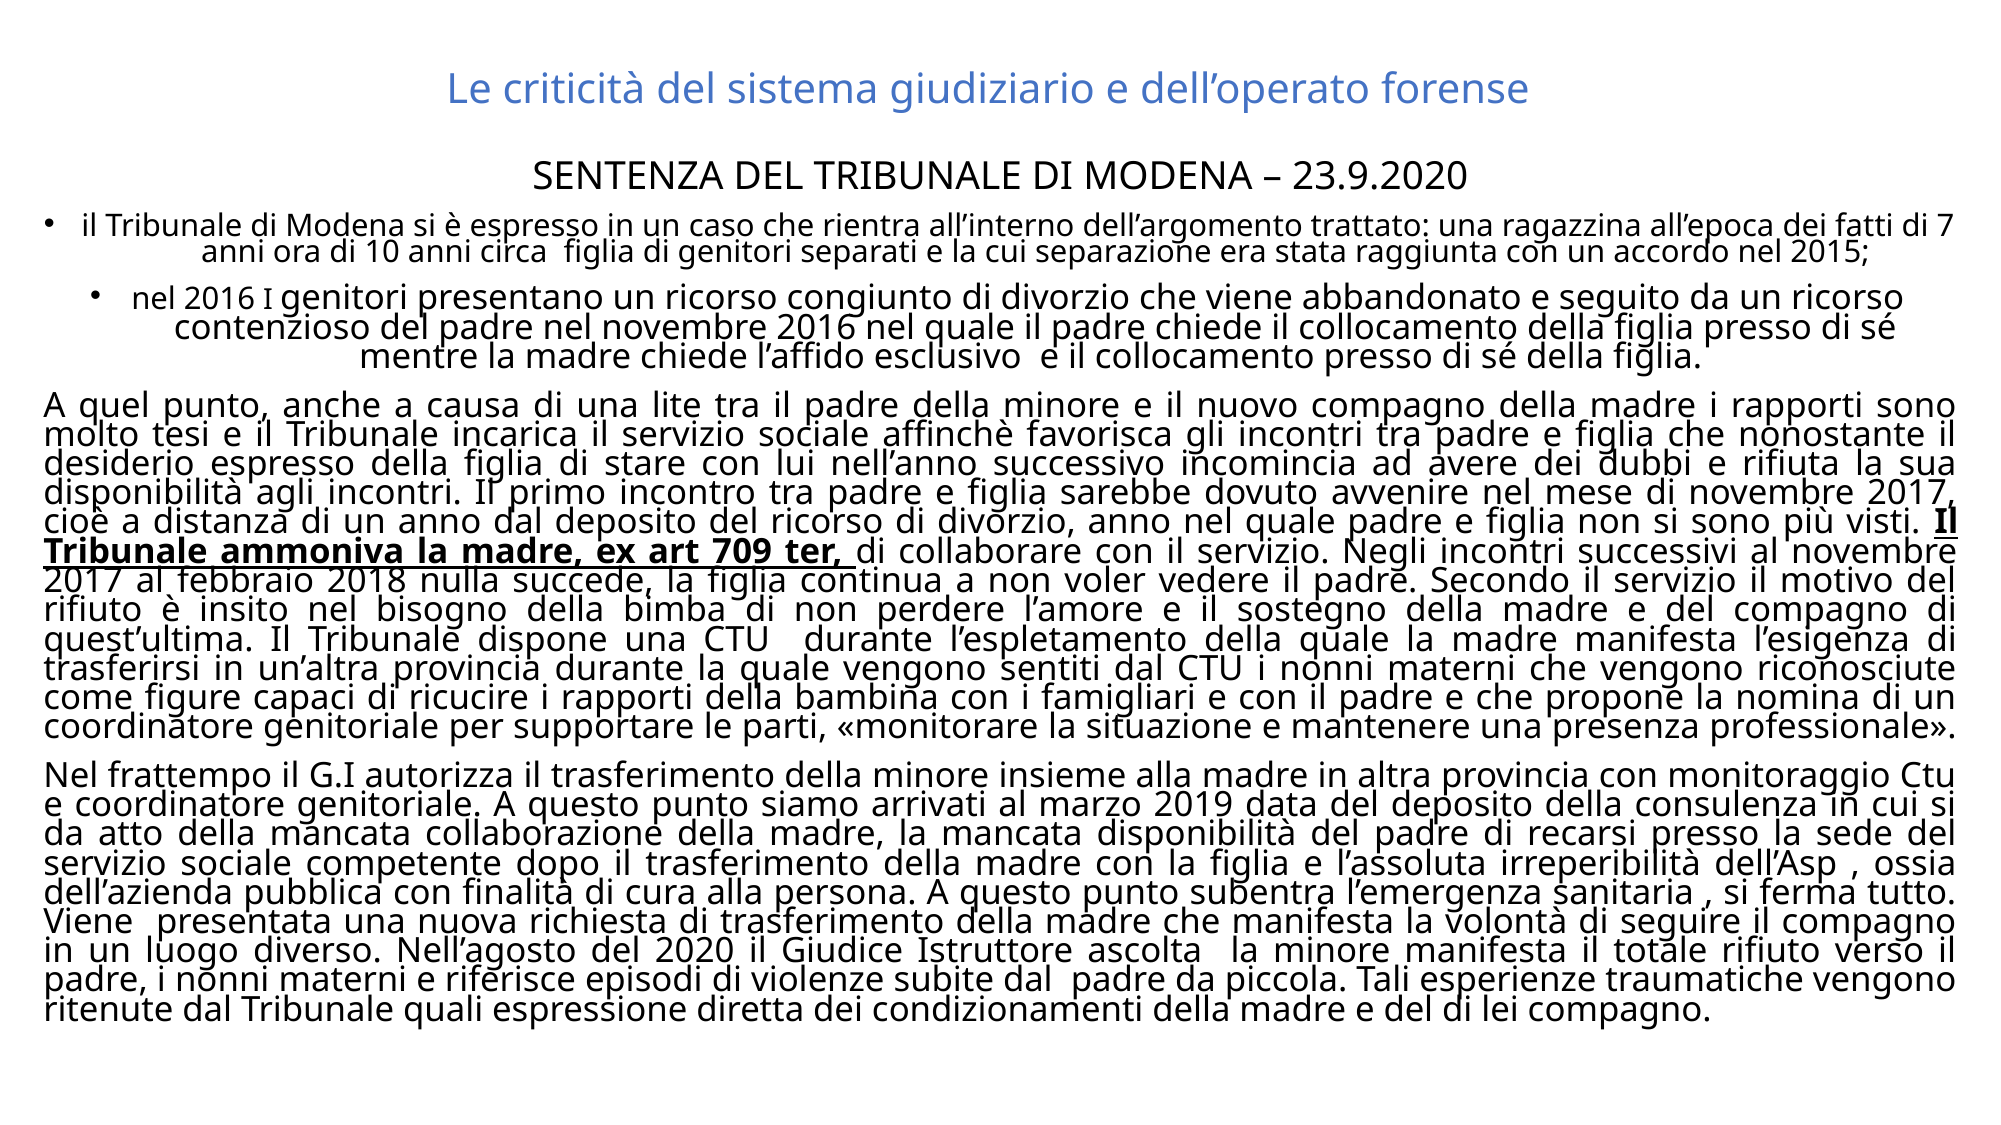

SENTENZA DEL TRIBUNALE DI MODENA – 23.9.2020
il Tribunale di Modena si è espresso in un caso che rientra all’interno dell’argomento trattato: una ragazzina all’epoca dei fatti di 7 anni ora di 10 anni circa figlia di genitori separati e la cui separazione era stata raggiunta con un accordo nel 2015;
nel 2016 I genitori presentano un ricorso congiunto di divorzio che viene abbandonato e seguito da un ricorso contenzioso del padre nel novembre 2016 nel quale il padre chiede il collocamento della figlia presso di sé mentre la madre chiede l’affido esclusivo e il collocamento presso di sé della figlia.
A quel punto, anche a causa di una lite tra il padre della minore e il nuovo compagno della madre i rapporti sono molto tesi e il Tribunale incarica il servizio sociale affinchè favorisca gli incontri tra padre e figlia che nonostante il desiderio espresso della figlia di stare con lui nell’anno successivo incomincia ad avere dei dubbi e rifiuta la sua disponibilità agli incontri. Il primo incontro tra padre e figlia sarebbe dovuto avvenire nel mese di novembre 2017, cioè a distanza di un anno dal deposito del ricorso di divorzio, anno nel quale padre e figlia non si sono più visti. Il Tribunale ammoniva la madre, ex art 709 ter, di collaborare con il servizio. Negli incontri successivi al novembre 2017 al febbraio 2018 nulla succede, la figlia continua a non voler vedere il padre. Secondo il servizio il motivo del rifiuto è insito nel bisogno della bimba di non perdere l’amore e il sostegno della madre e del compagno di quest’ultima. Il Tribunale dispone una CTU durante l’espletamento della quale la madre manifesta l’esigenza di trasferirsi in un’altra provincia durante la quale vengono sentiti dal CTU i nonni materni che vengono riconosciute come figure capaci di ricucire i rapporti della bambina con i famigliari e con il padre e che propone la nomina di un coordinatore genitoriale per supportare le parti, «monitorare la situazione e mantenere una presenza professionale».
Nel frattempo il G.I autorizza il trasferimento della minore insieme alla madre in altra provincia con monitoraggio Ctu e coordinatore genitoriale. A questo punto siamo arrivati al marzo 2019 data del deposito della consulenza in cui si da atto della mancata collaborazione della madre, la mancata disponibilità del padre di recarsi presso la sede del servizio sociale competente dopo il trasferimento della madre con la figlia e l’assoluta irreperibilità dell’Asp , ossia dell’azienda pubblica con finalità di cura alla persona. A questo punto subentra l’emergenza sanitaria , si ferma tutto. Viene presentata una nuova richiesta di trasferimento della madre che manifesta la volontà di seguire il compagno in un luogo diverso. Nell’agosto del 2020 il Giudice Istruttore ascolta la minore manifesta il totale rifiuto verso il padre, i nonni materni e riferisce episodi di violenze subite dal padre da piccola. Tali esperienze traumatiche vengono ritenute dal Tribunale quali espressione diretta dei condizionamenti della madre e del di lei compagno.
# Le criticità del sistema giudiziario e dell’operato forense